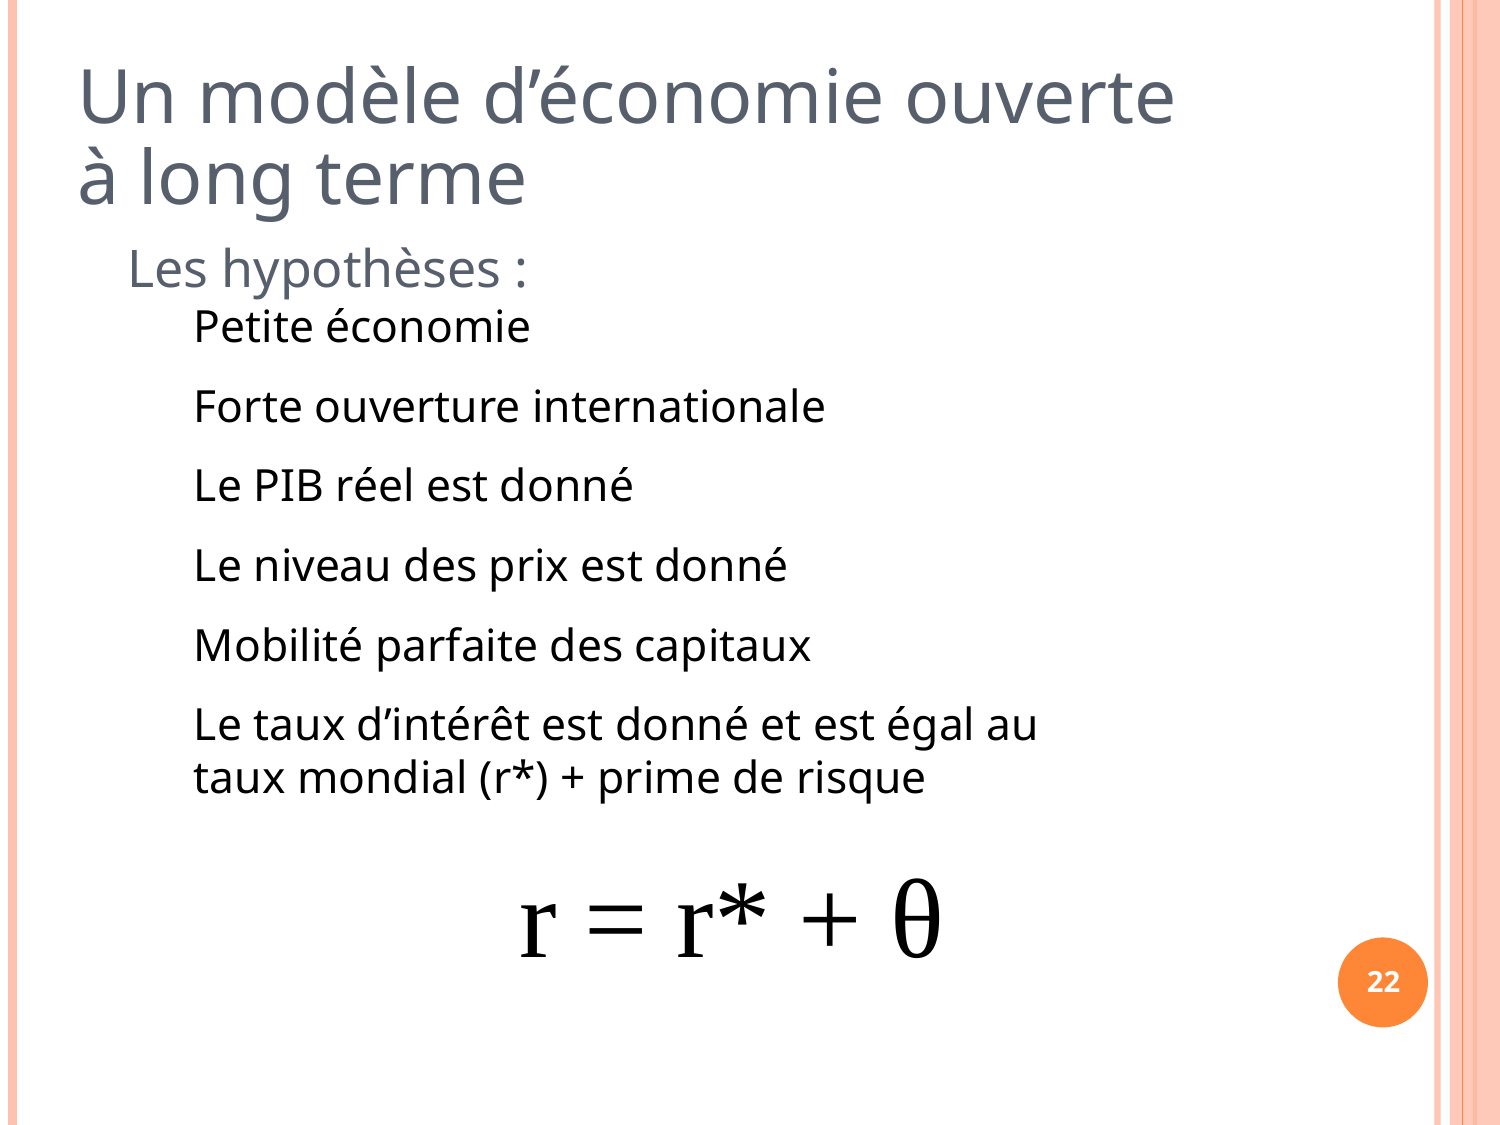

# Un modèle d’économie ouverte à long terme
Les hypothèses :
Petite économie
Forte ouverture internationale
Le PIB réel est donné
Le niveau des prix est donné
Mobilité parfaite des capitaux
Le taux d’intérêt est donné et est égal au taux mondial (r*) + prime de risque
r = r* + θ